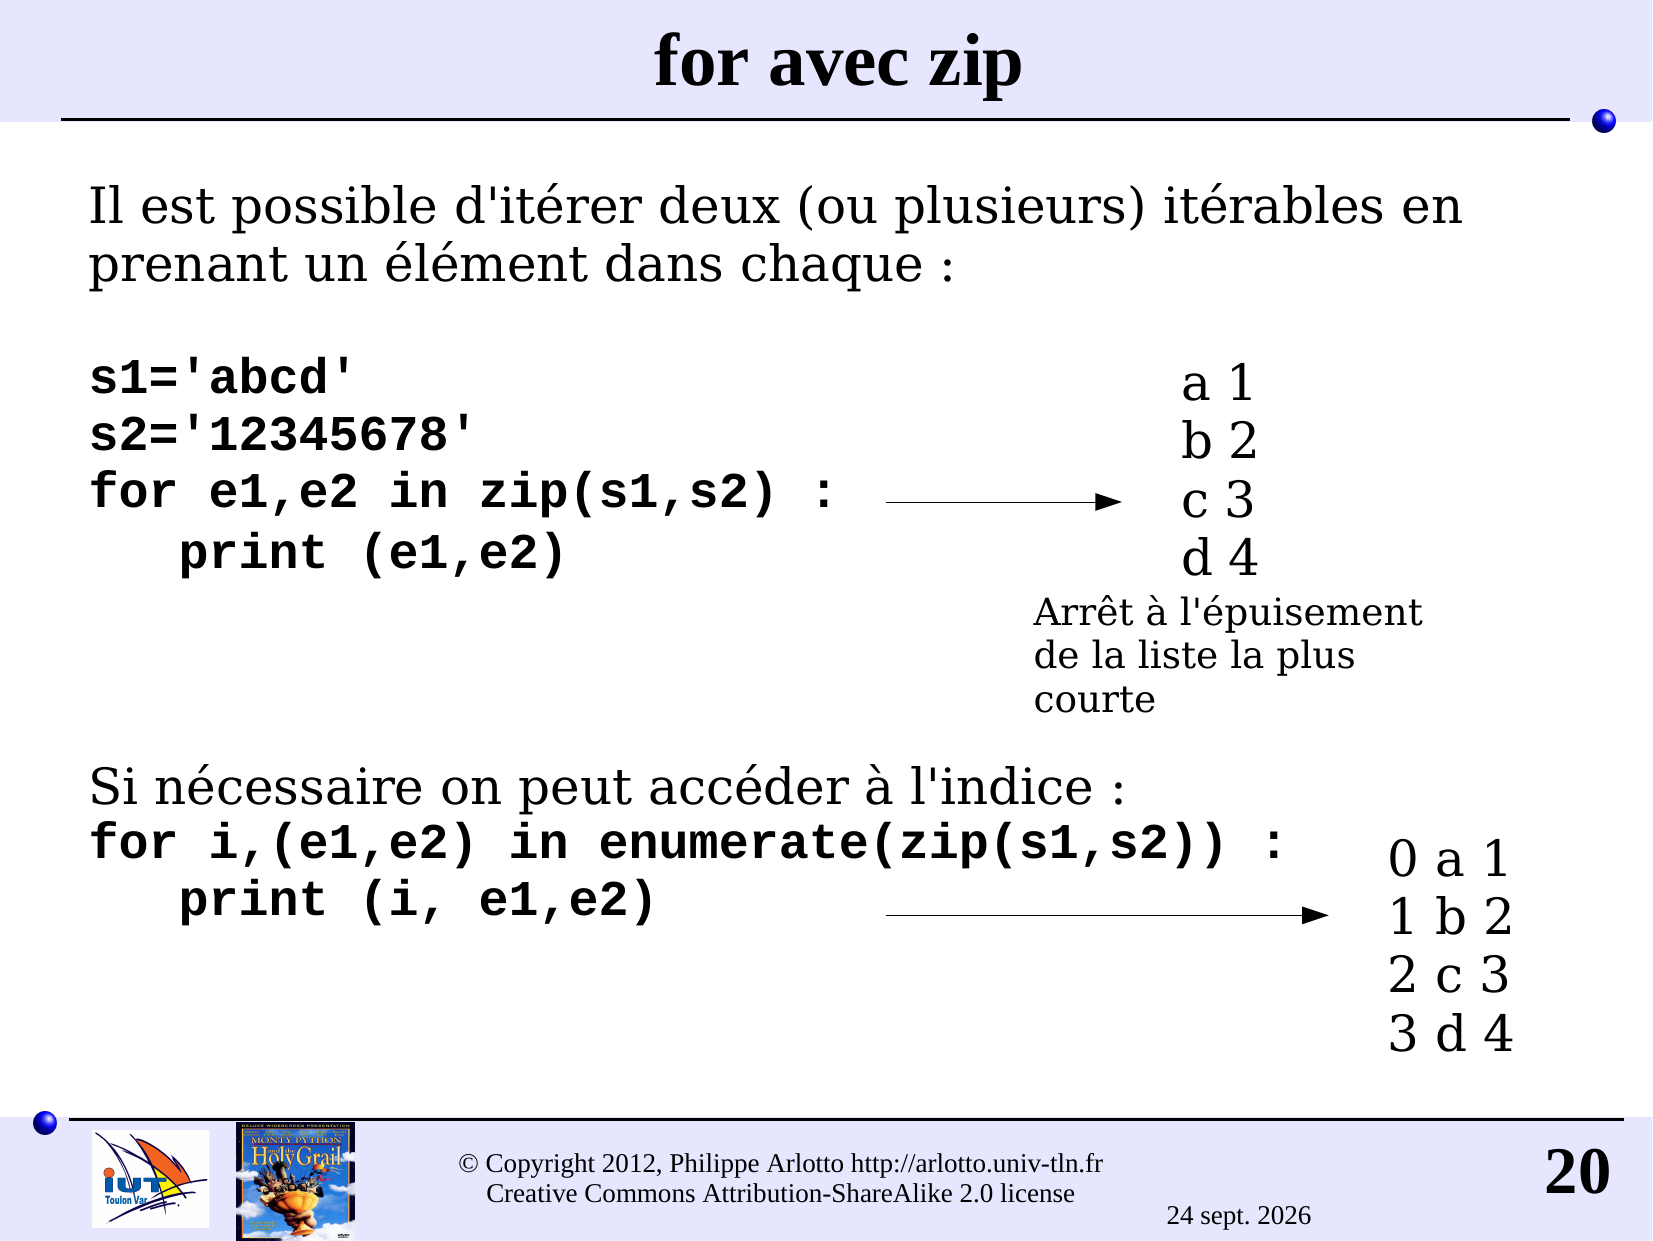

# for avec zip
Il est possible d'itérer deux (ou plusieurs) itérables en prenant un élément dans chaque :
s1='abcd'
s2='12345678'
for e1,e2 in zip(s1,s2) :
 print (e1,e2)
Si nécessaire on peut accéder à l'indice :
for i,(e1,e2) in enumerate(zip(s1,s2)) :
 print (i, e1,e2)
a 1
b 2
c 3
d 4
Arrêt à l'épuisement de la liste la plus courte
0 a 1
1 b 2
2 c 3
3 d 4